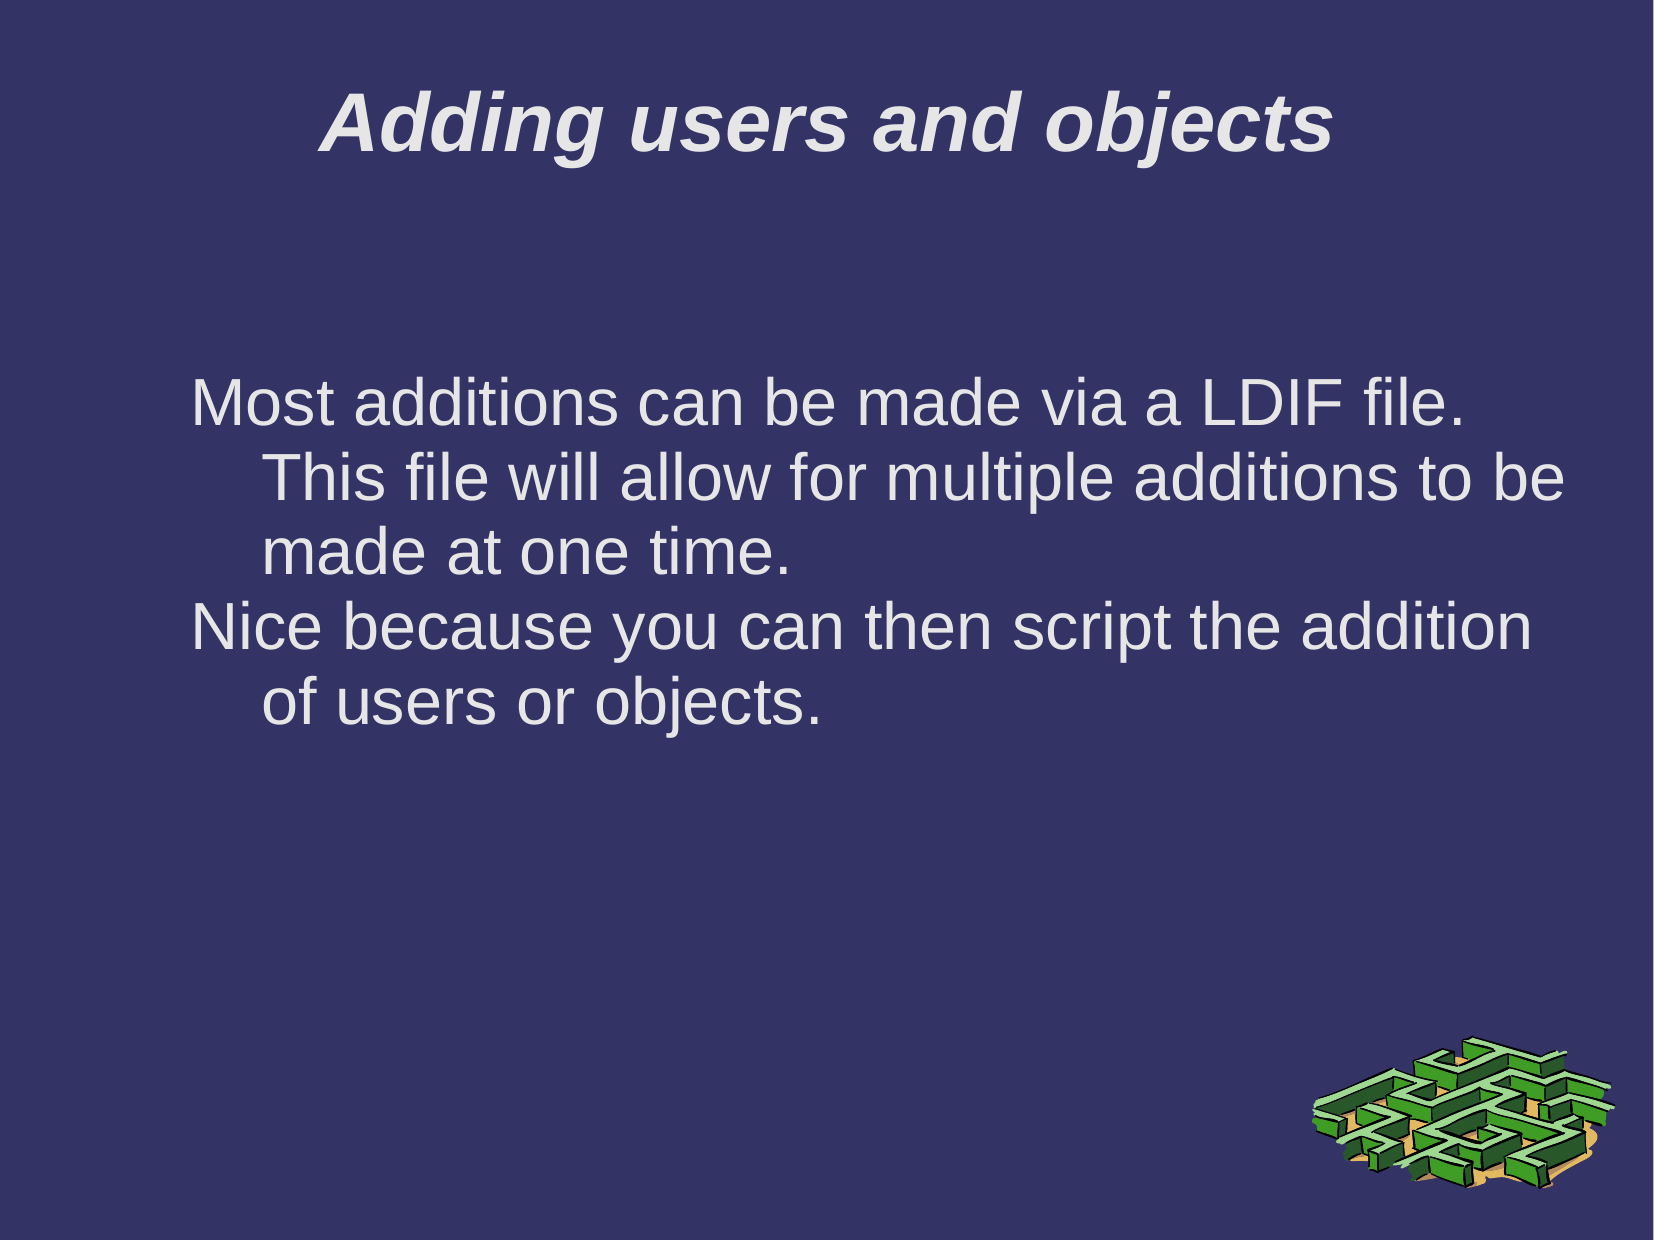

# Adding users and objects
Most additions can be made via a LDIF file. This file will allow for multiple additions to be made at one time.
Nice because you can then script the addition of users or objects.